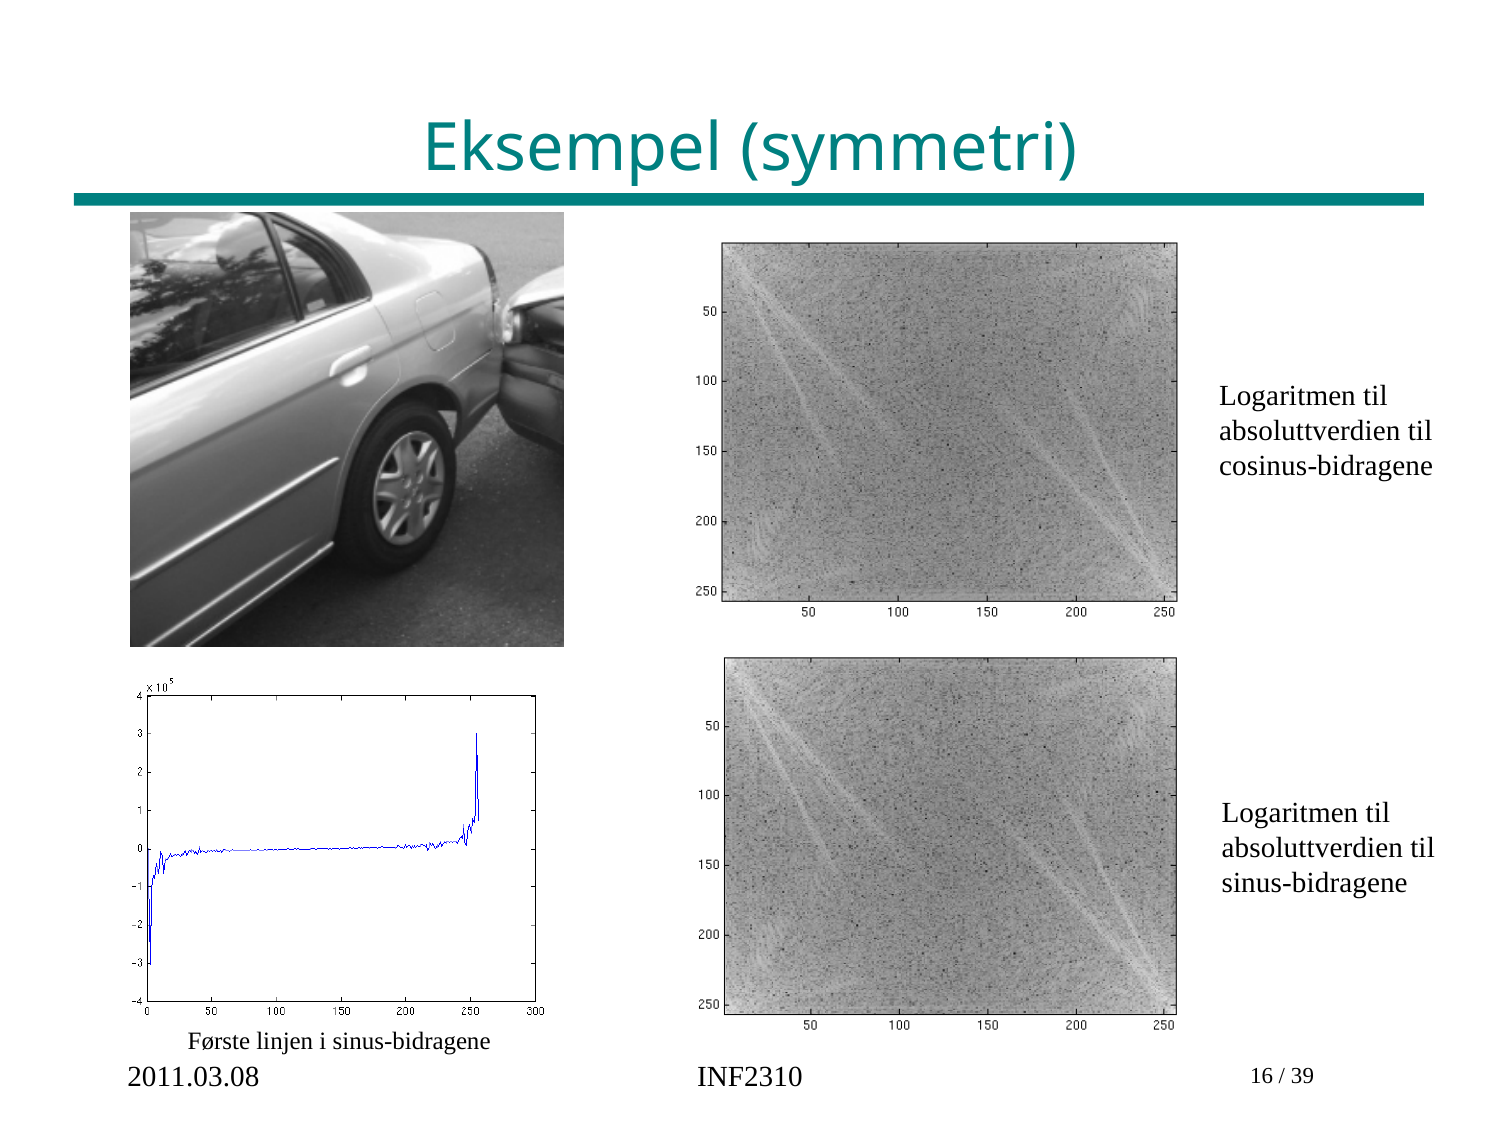

# Eksempel (symmetri)
Logaritmen til
absoluttverdien til
cosinus-bidragene
Logaritmen til
absoluttverdien til
sinus-bidragene
Første linjen i sinus-bidragene
2011.03.08XXX
INF2310